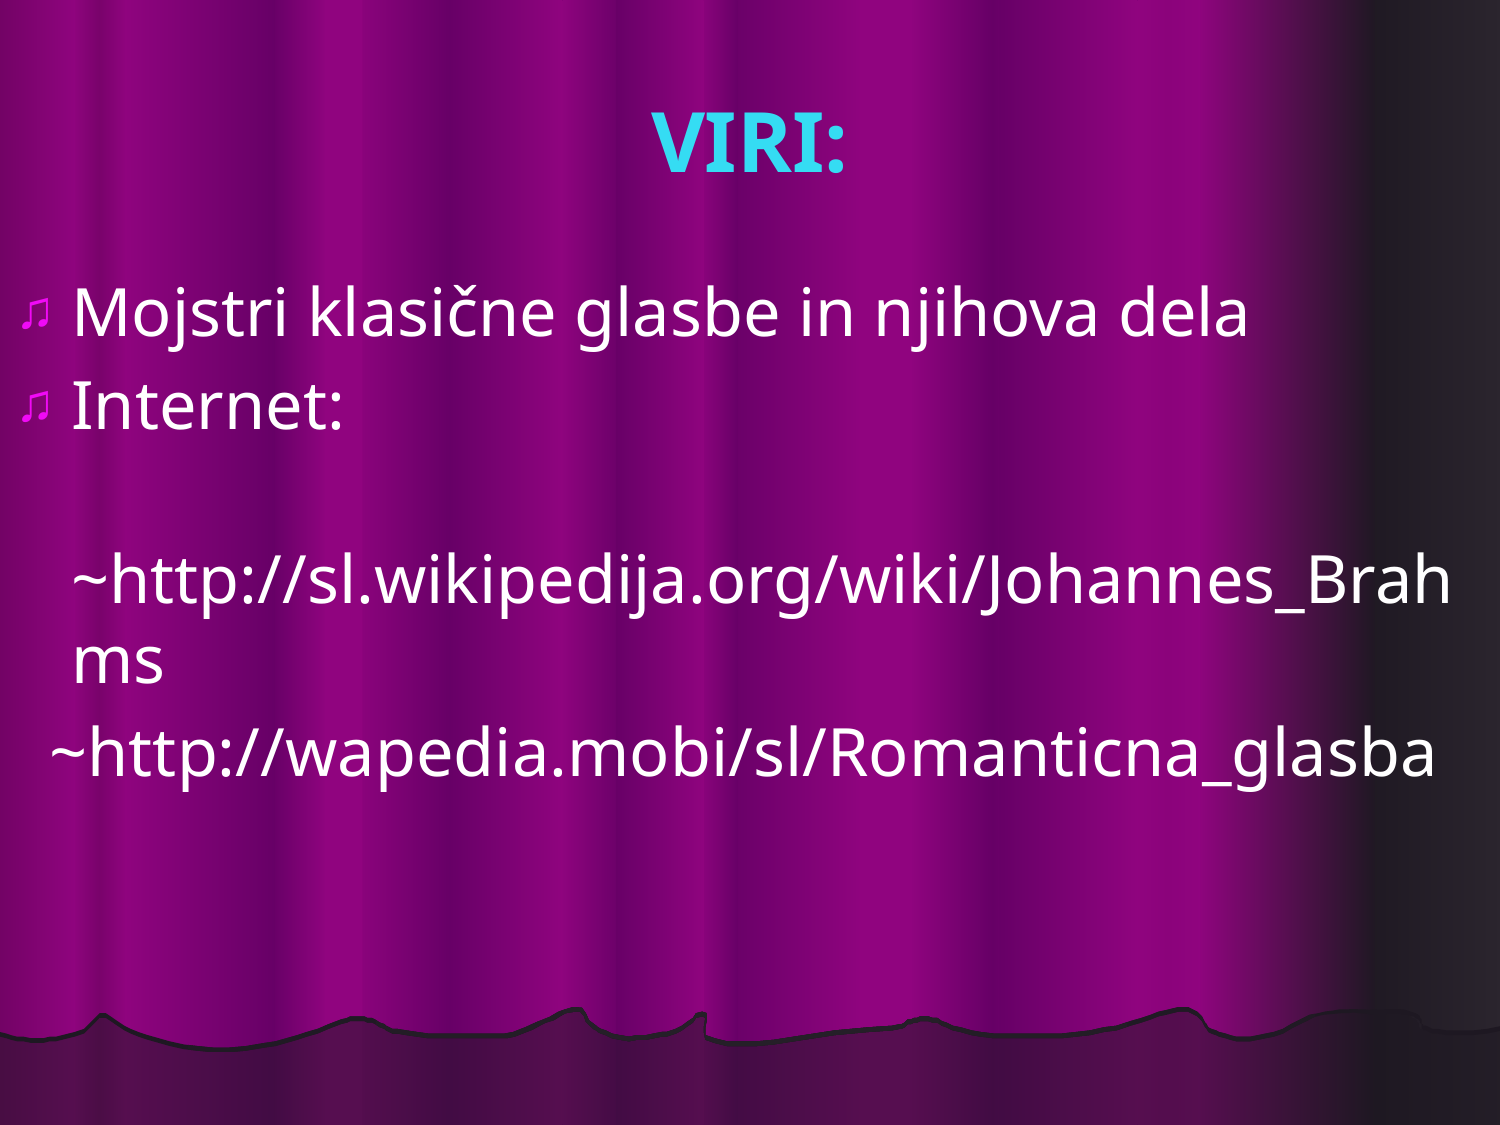

# VIRI:
Mojstri klasične glasbe in njihova dela
Internet:
 ~http://sl.wikipedija.org/wiki/Johannes_Brahms
 ~http://wapedia.mobi/sl/Romanticna_glasba